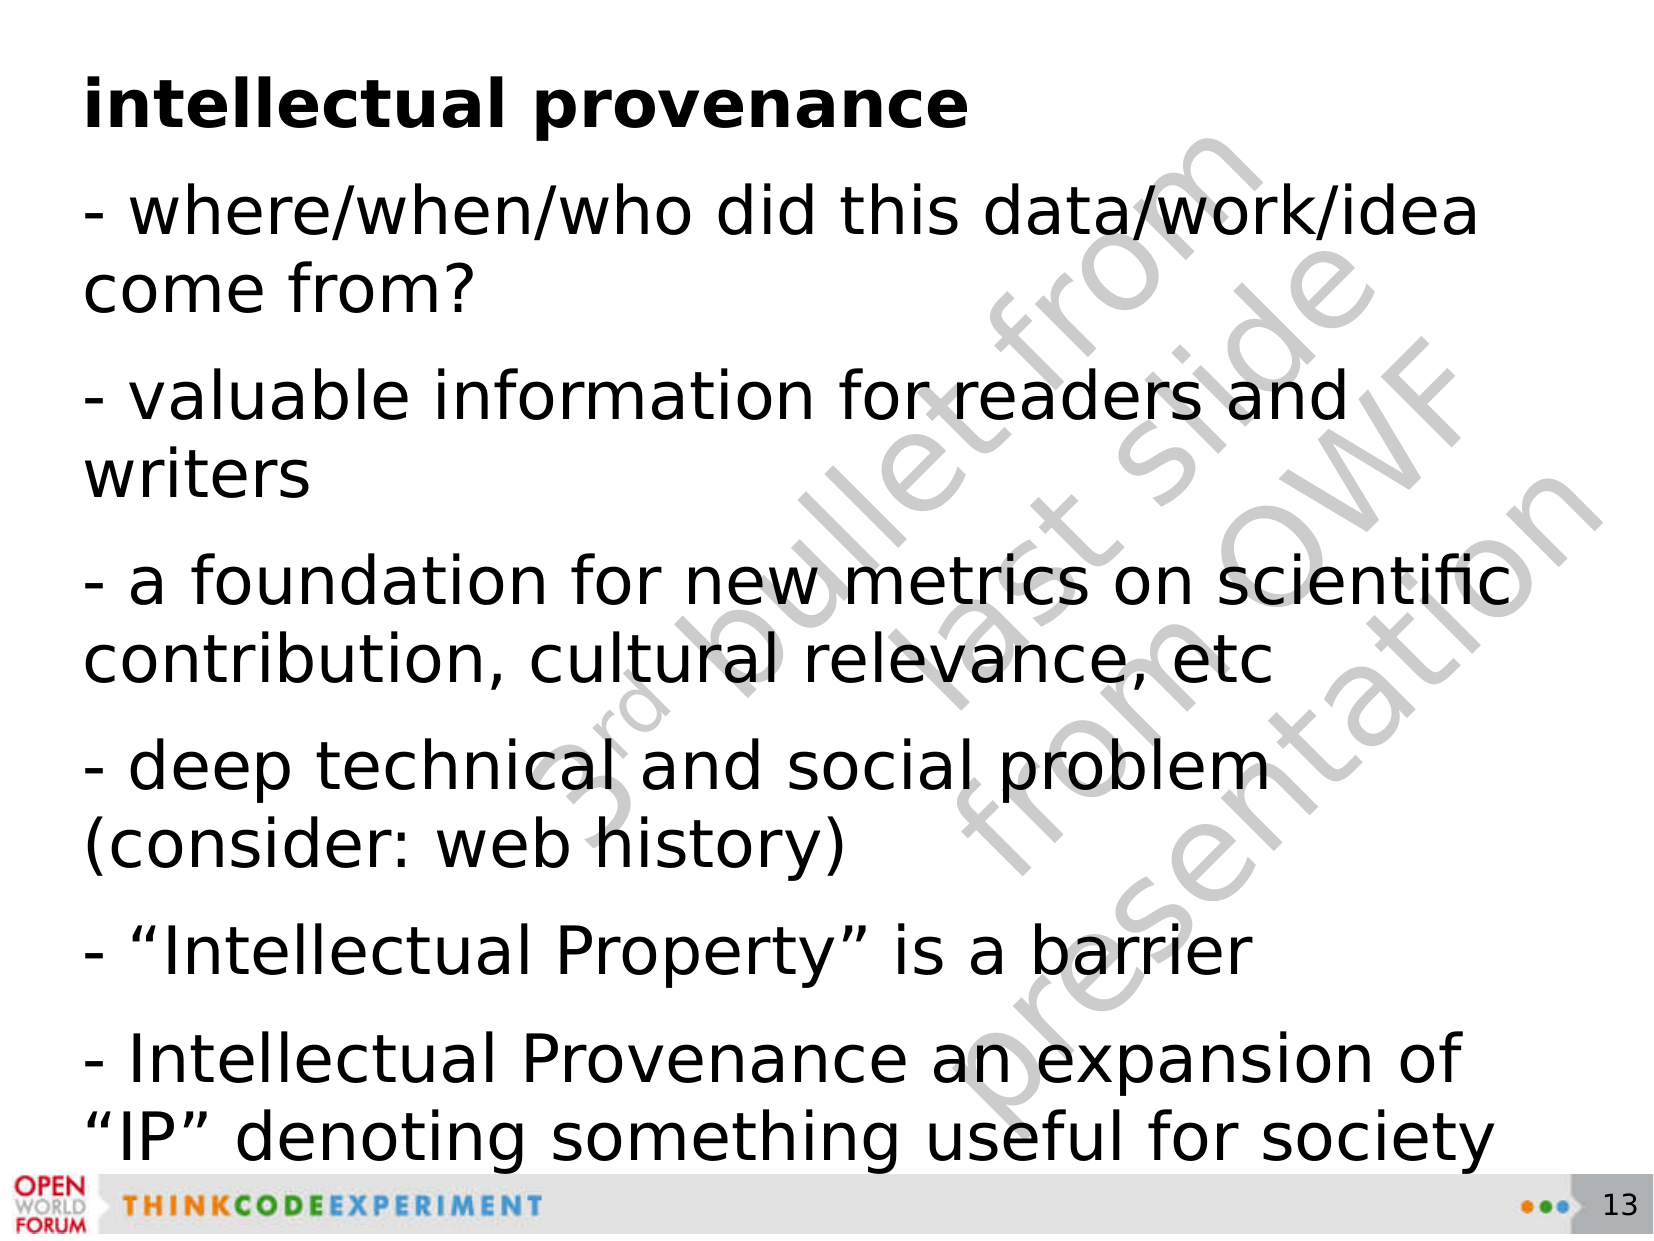

# intellectual provenance
- where/when/who did this data/work/idea come from?
- valuable information for readers and writers
- a foundation for new metrics on scientific contribution, cultural relevance, etc
- deep technical and social problem (consider: web history)
- “Intellectual Property” is a barrier
- Intellectual Provenance an expansion of “IP” denoting something useful for society
3rd bullet from
last slide
from OWF
presentation